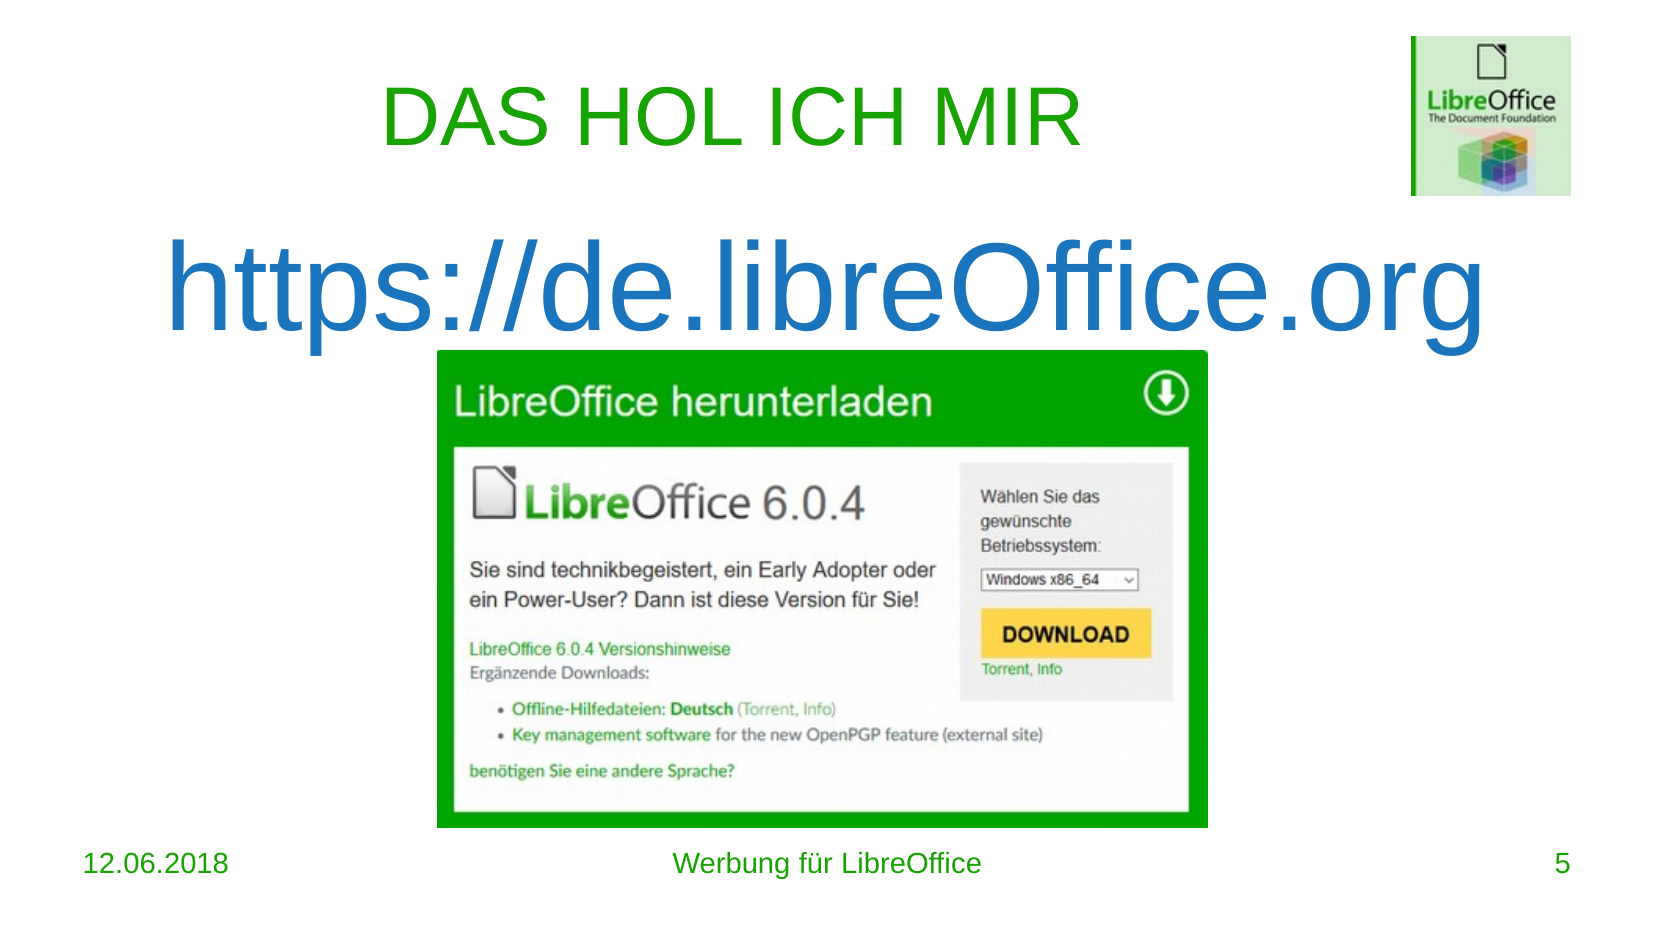

# DAS HOL ICH MIR
https://de.libreOffice.org
12.06.2018
Werbung für LibreOffice
5